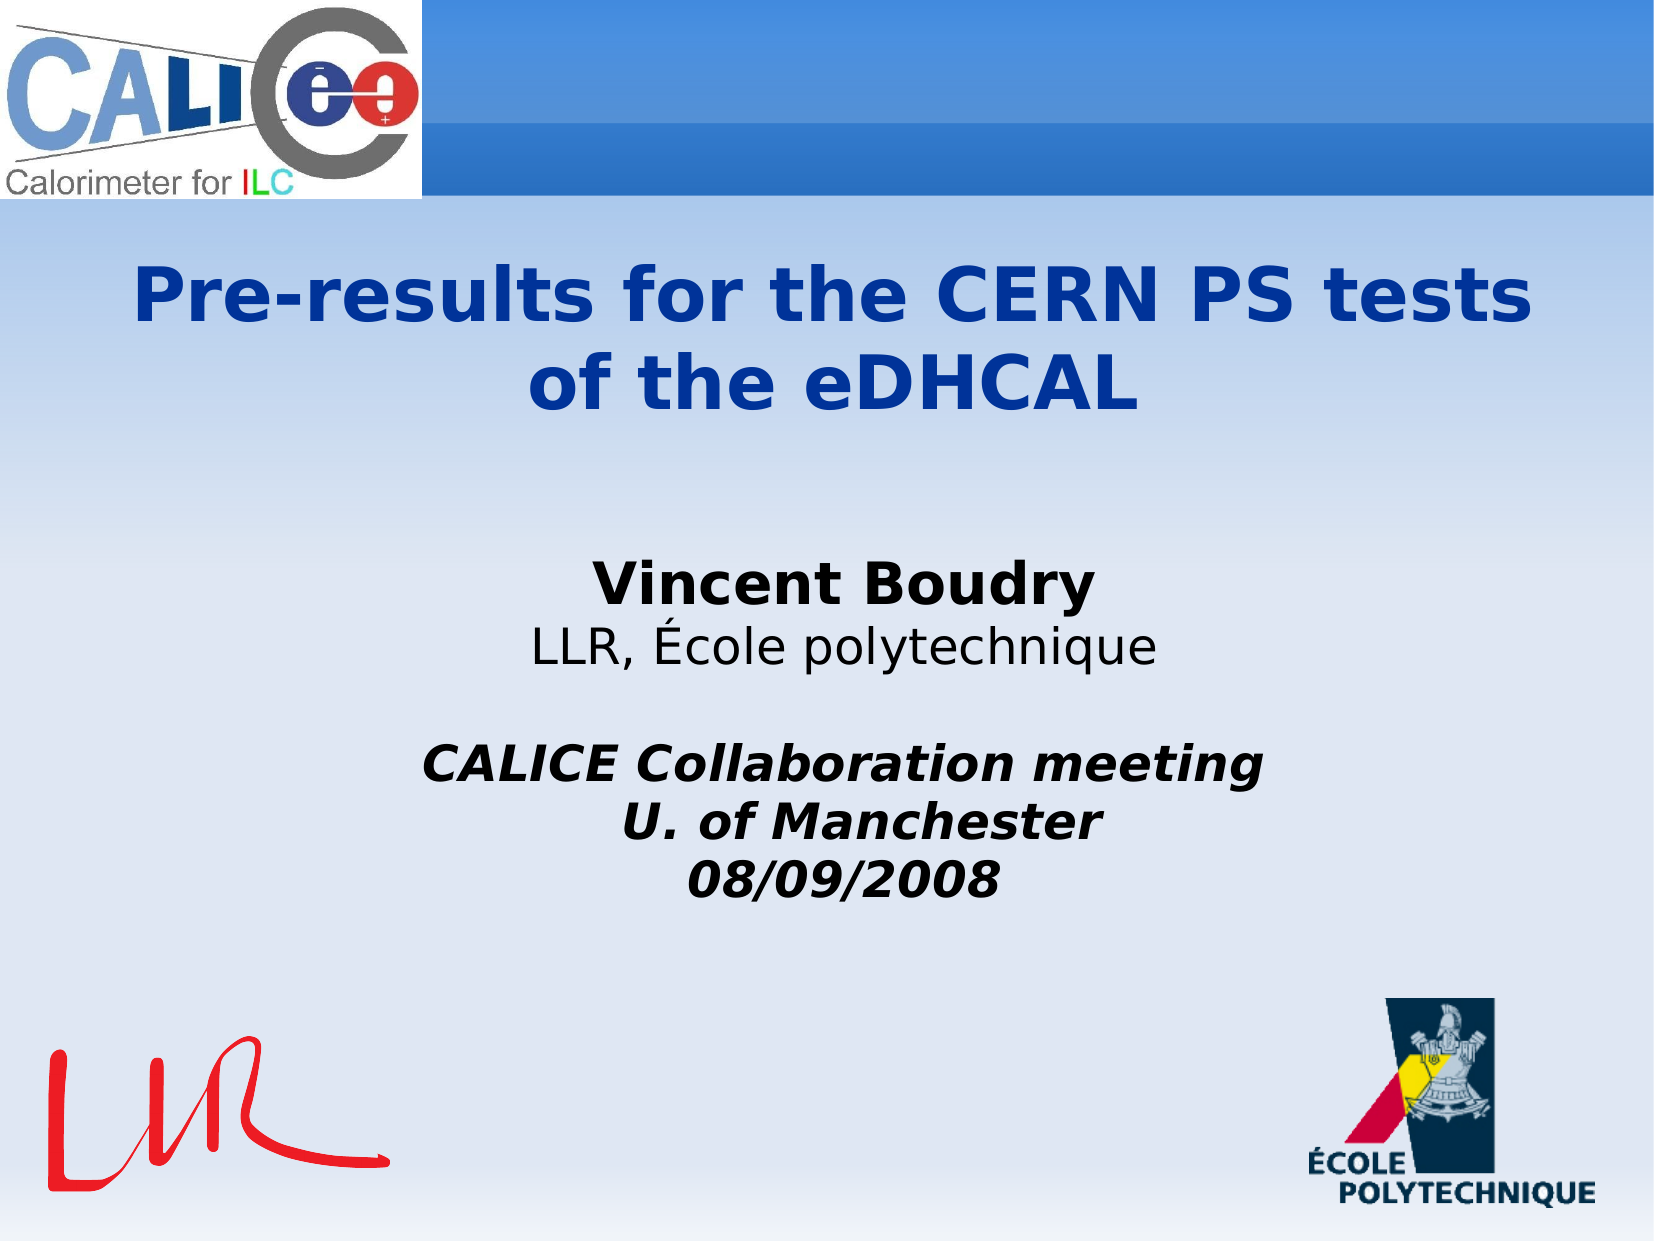

Pre-results for the CERN PS tests
of the eDHCAL
# Vincent Boudry
LLR, École polytechnique
CALICE Collaboration meeting
U. of Manchester
08/09/2008